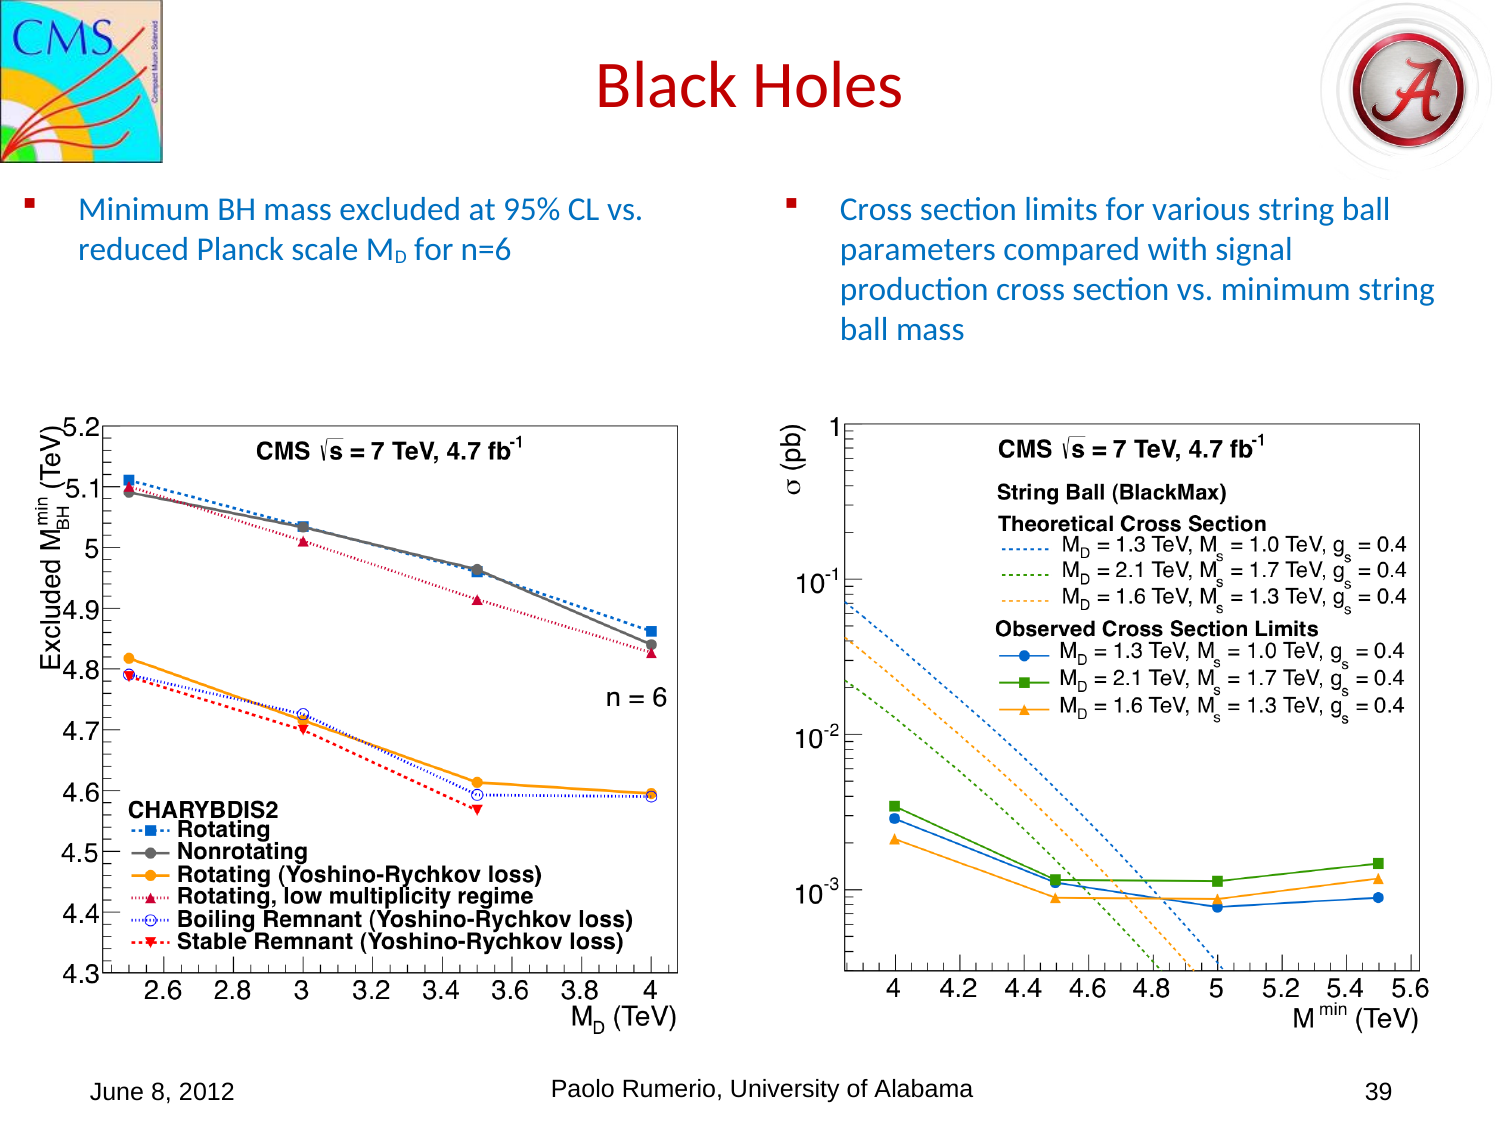

Black Holes
Minimum BH mass excluded at 95% CL vs. reduced Planck scale MD for n=6
Cross section limits for various string ball parameters compared with signal production cross section vs. minimum string ball mass
Paolo Rumerio, Univ. of Alabama
June 8, 2012
39